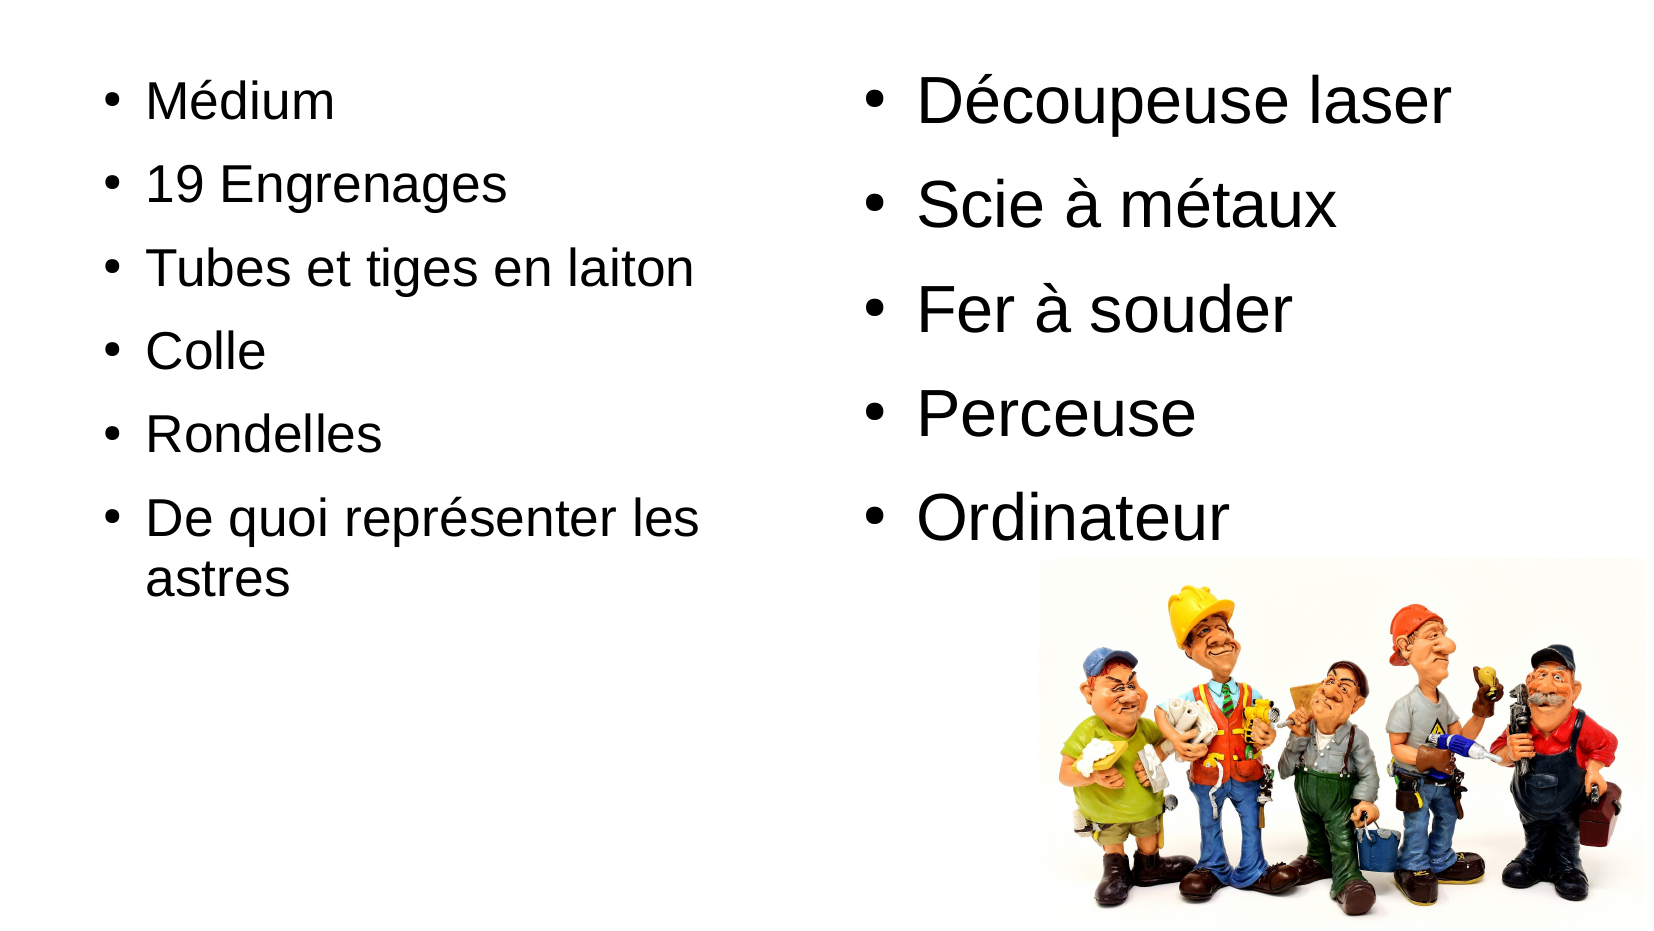

Découpeuse laser
Scie à métaux
Fer à souder
Perceuse
Ordinateur
# Médium
19 Engrenages
Tubes et tiges en laiton
Colle
Rondelles
De quoi représenter les astres